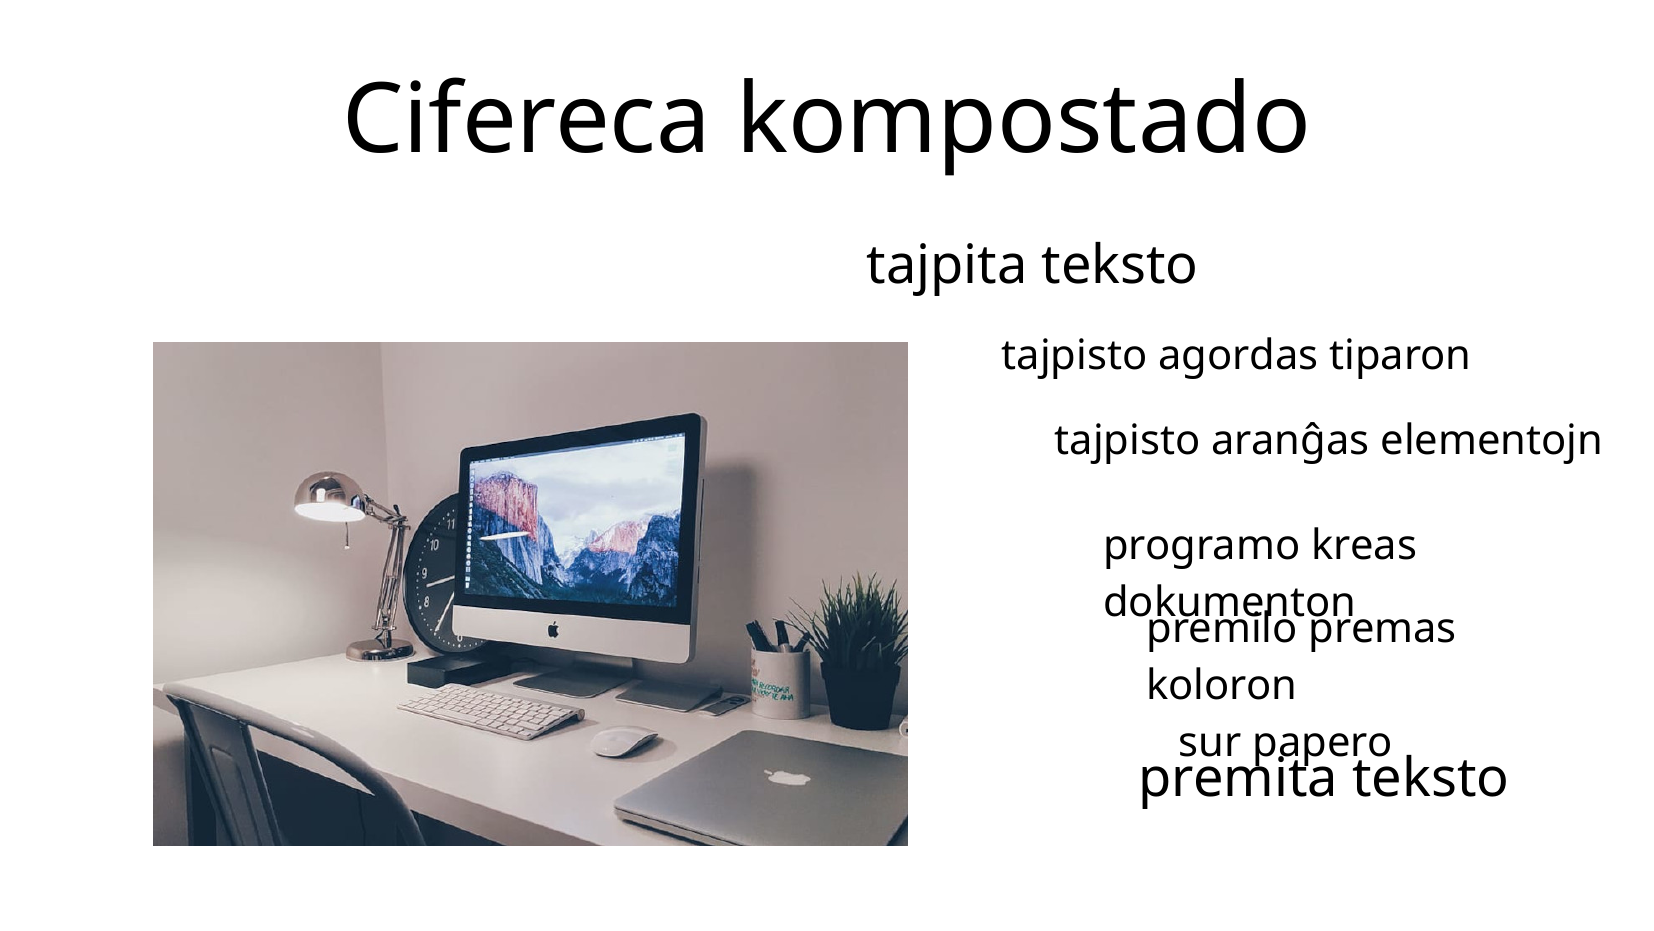

# Cifereca kompostado
tajpita teksto
tajpisto agordas tiparon
tajpisto aranĝas elementojn
programo kreas dokumenton
premilo premas koloron
 sur papero
premita teksto